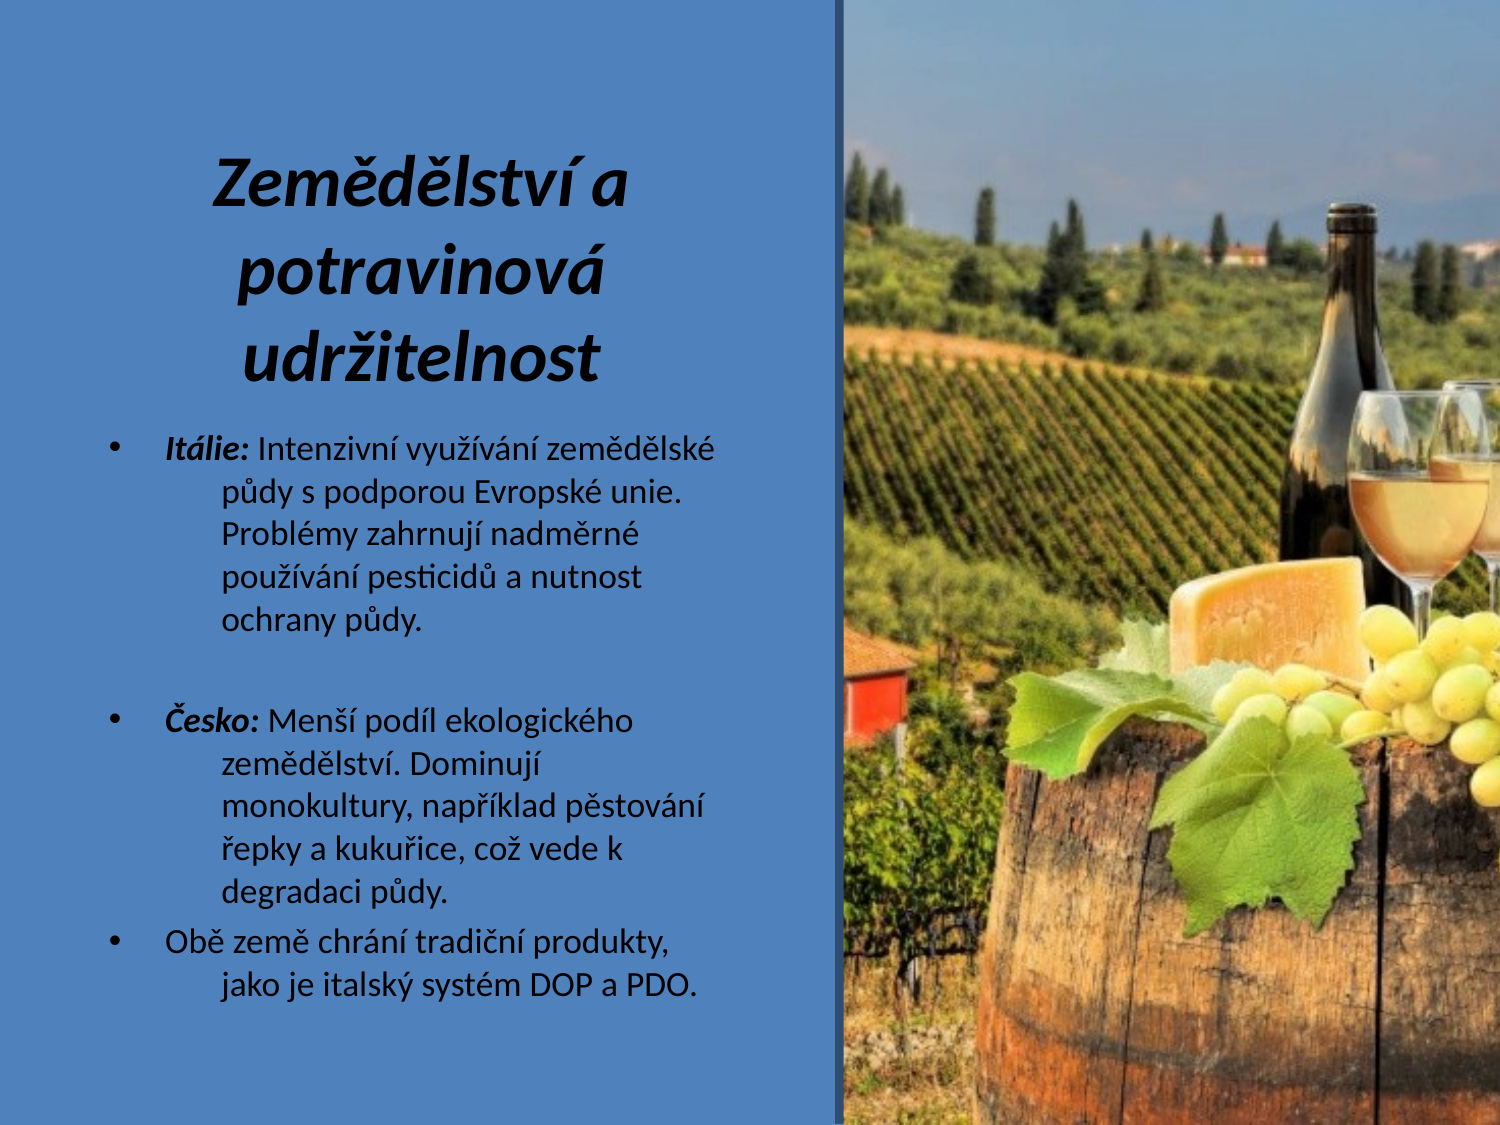

# Zemědělství a potravinová udržitelnost
Itálie: Intenzivní využívání zemědělské půdy s podporou Evropské unie. Problémy zahrnují nadměrné používání pesticidů a nutnost ochrany půdy.
Česko: Menší podíl ekologického zemědělství. Dominují monokultury, například pěstování řepky a kukuřice, což vede k degradaci půdy.
Obě země chrání tradiční produkty, jako je italský systém DOP a PDO.